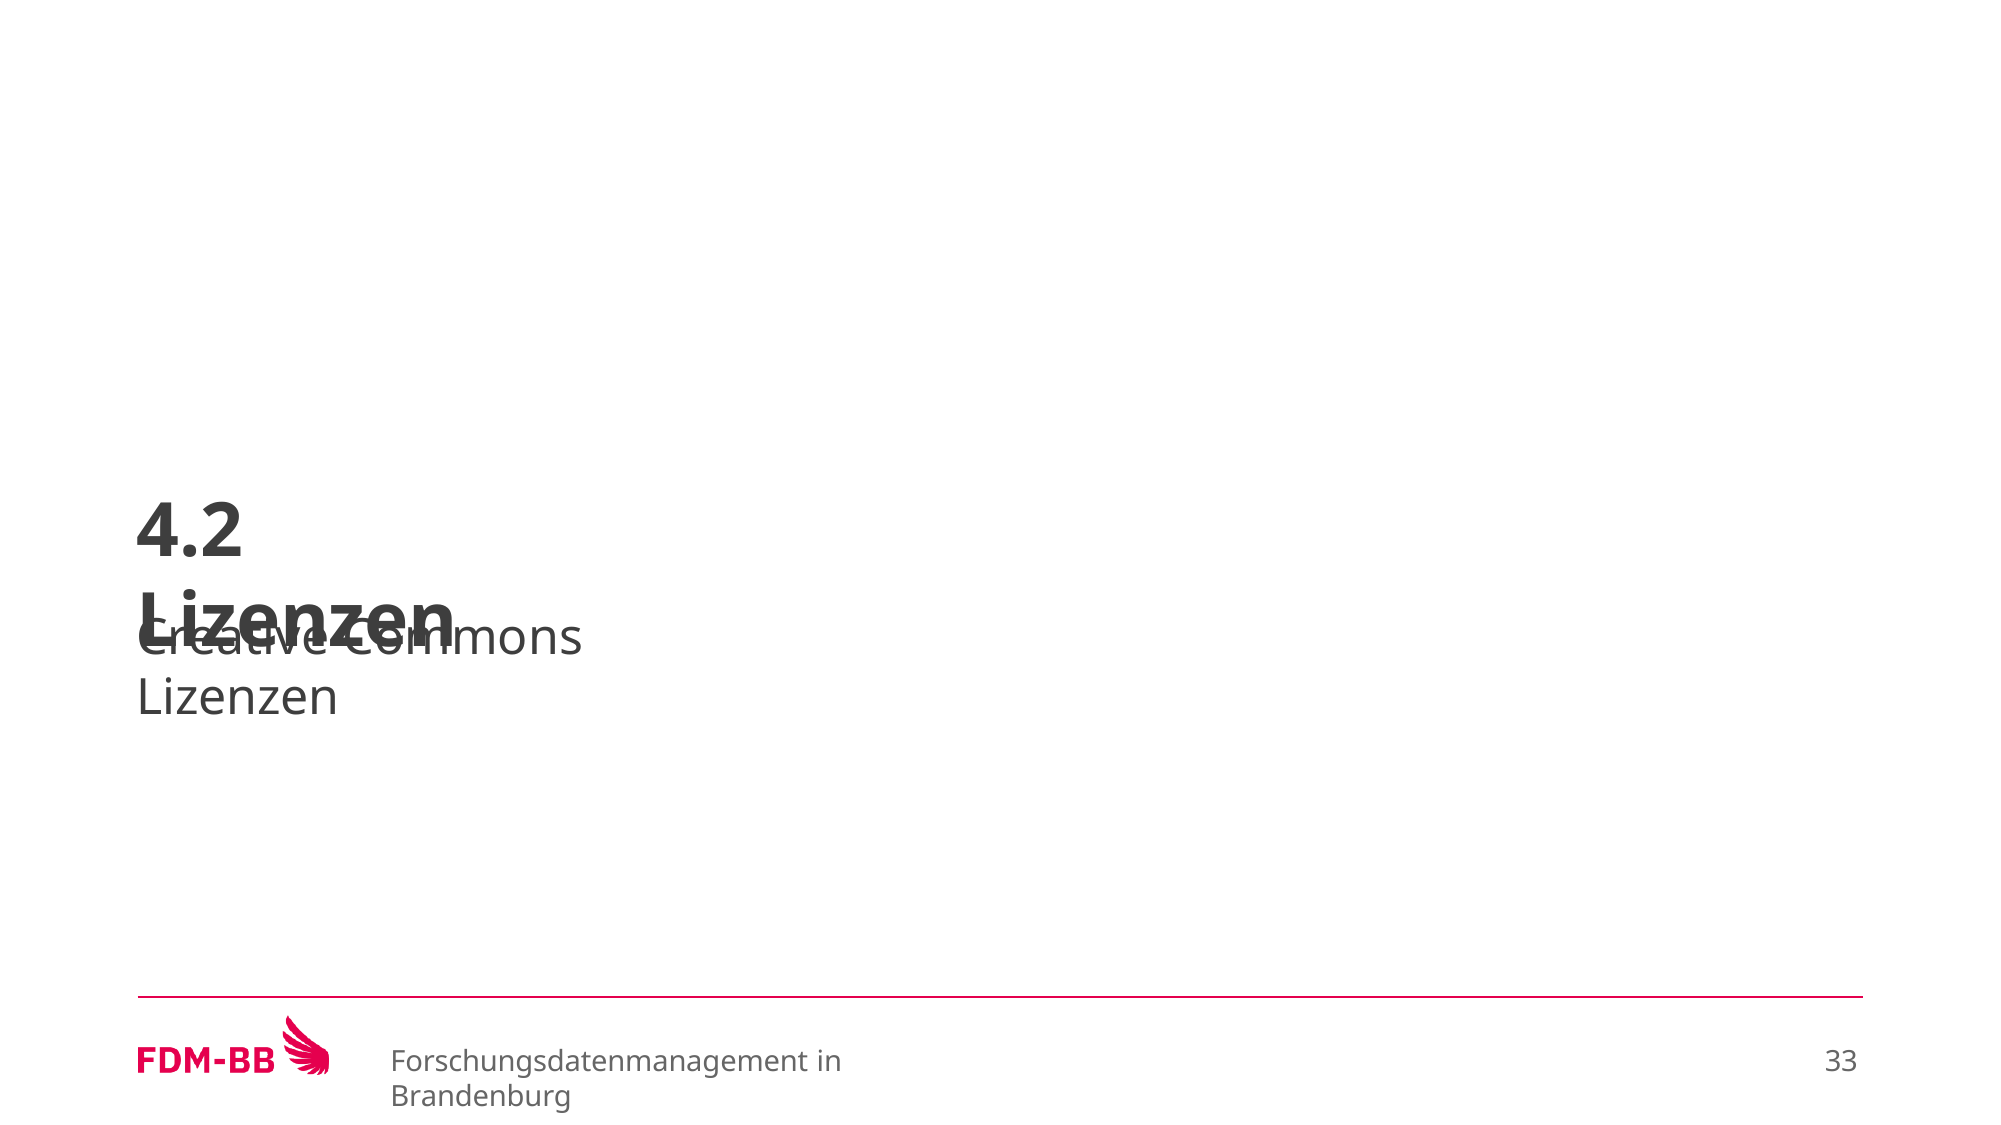

4.2 Lizenzen
Creative Commons Lizenzen
Forschungsdatenmanagement in Brandenburg
33